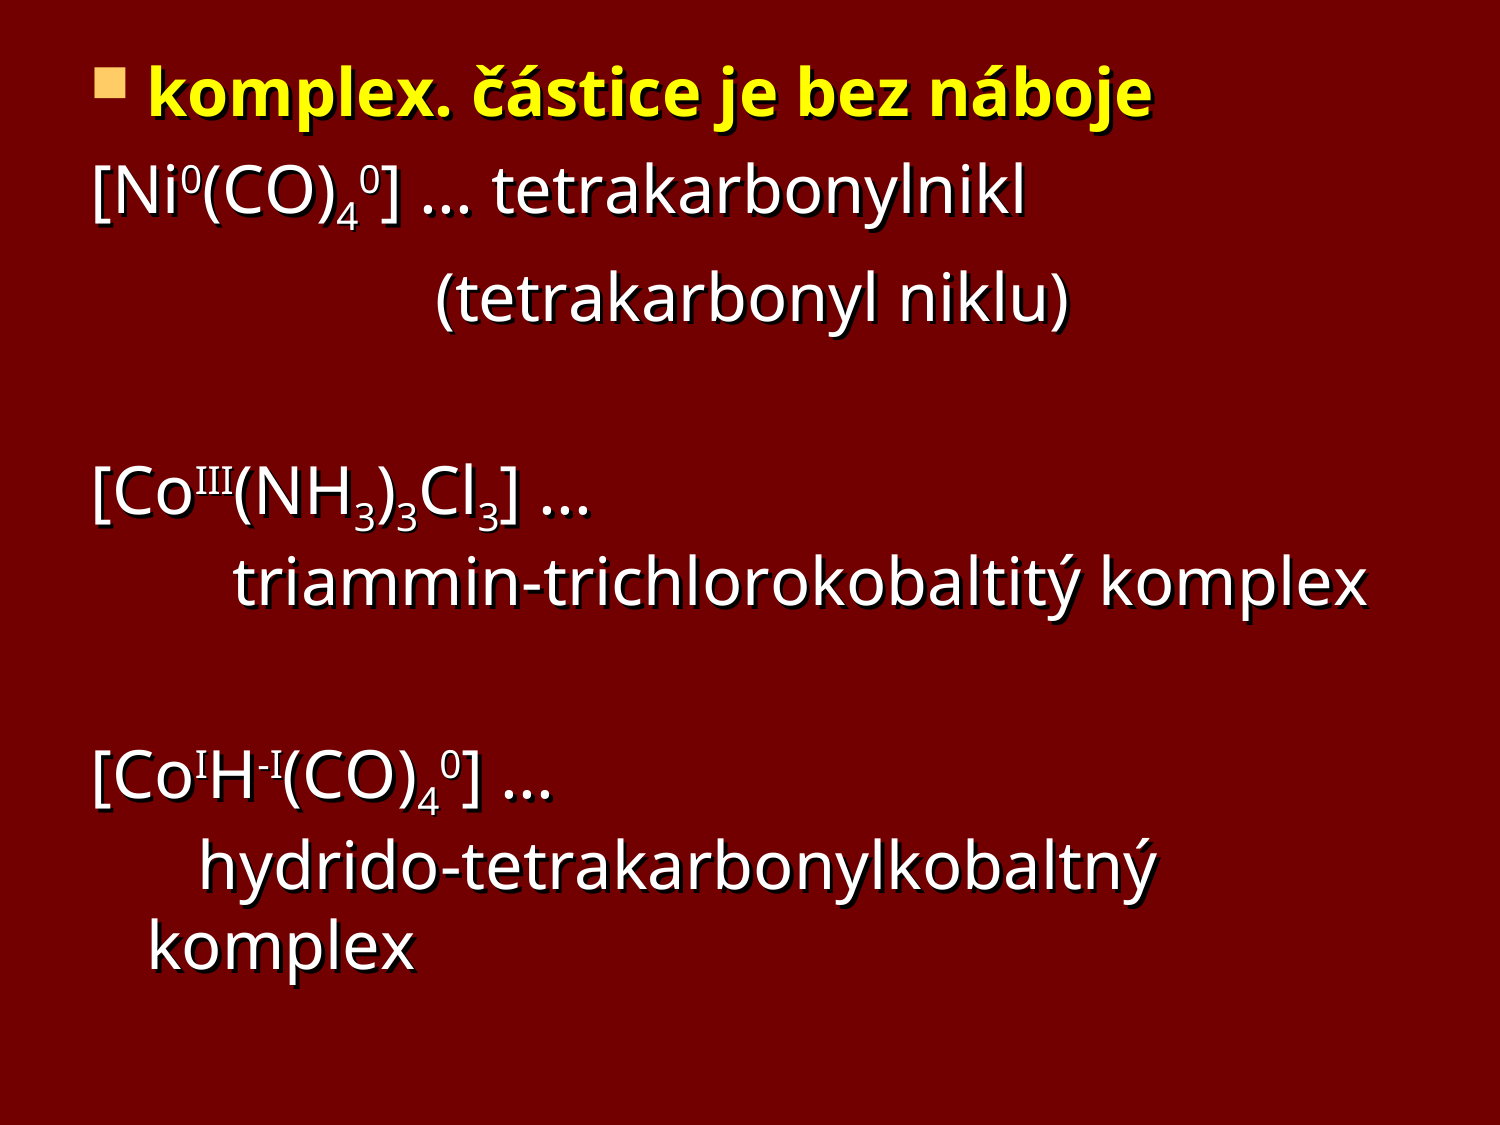

#
komplex. částice je bez náboje
[Ni0(CO)40] ... tetrakarbonylnikl
 (tetrakarbonyl niklu)
[CoIII(NH3)3Cl3] ...
 triammin-trichlorokobaltitý komplex
[CoIH-I(CO)40] ...
 hydrido-tetrakarbonylkobaltný komplex